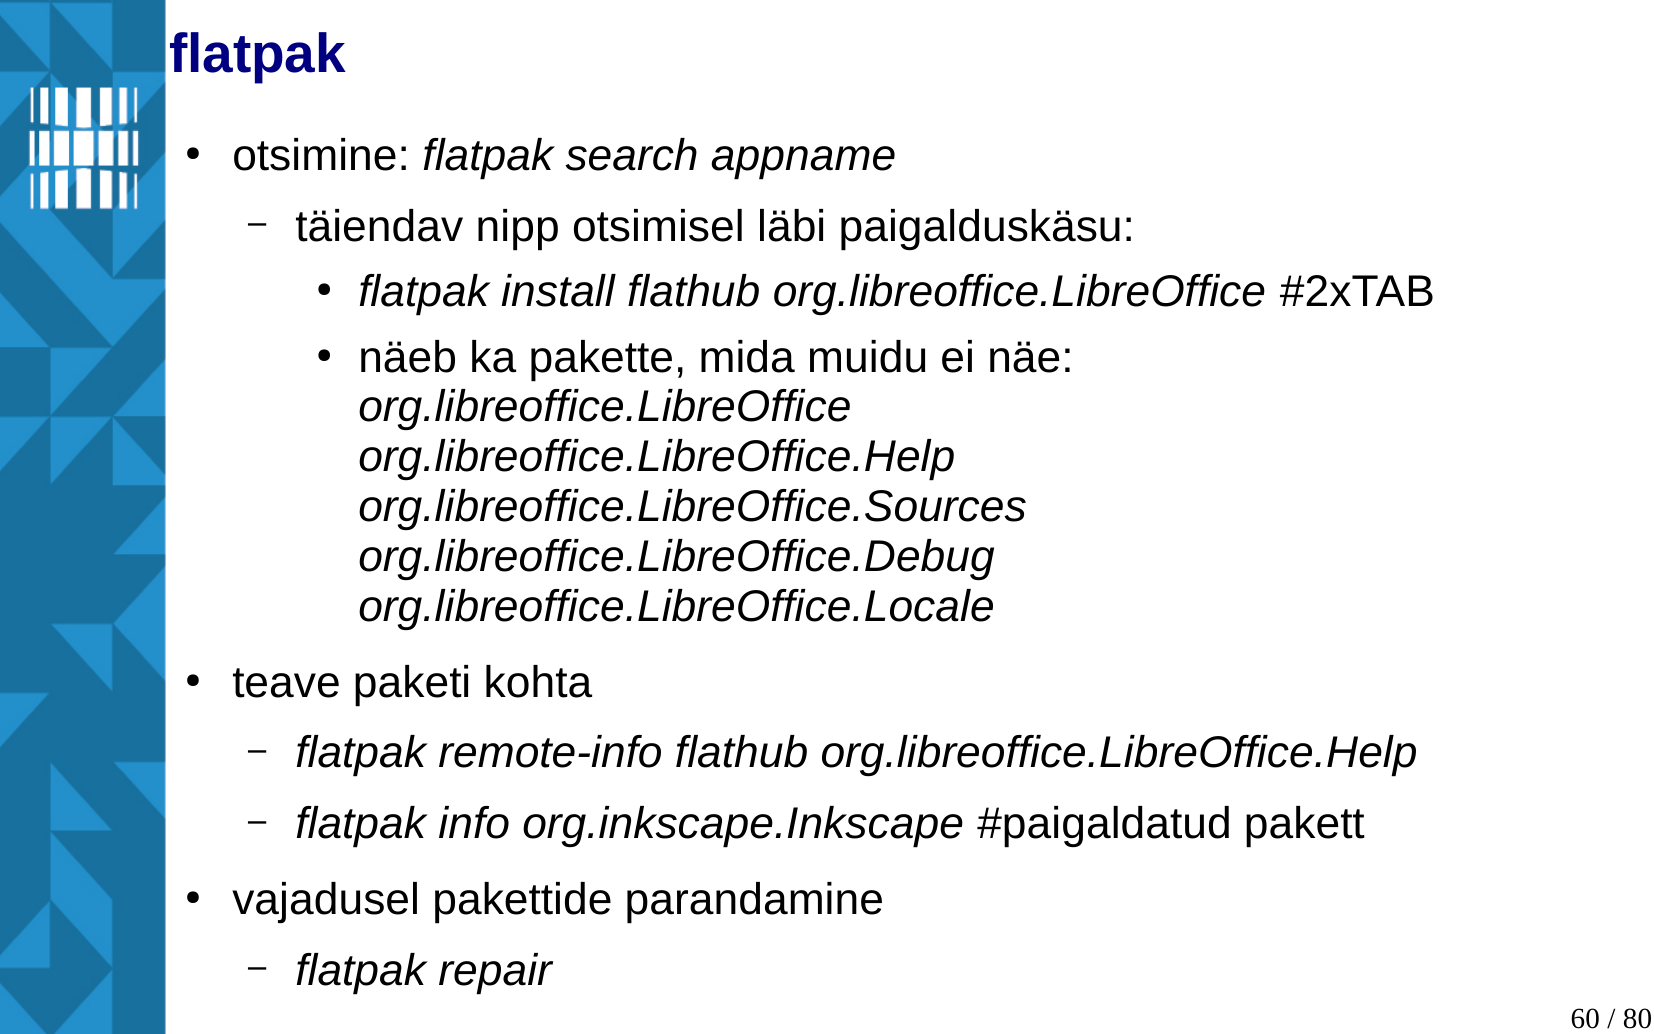

# flatpak
otsimine: flatpak search appname
täiendav nipp otsimisel läbi paigalduskäsu:
flatpak install flathub org.libreoffice.LibreOffice #2xTAB
näeb ka pakette, mida muidu ei näe:
org.libreoffice.LibreOffice
org.libreoffice.LibreOffice.Help
org.libreoffice.LibreOffice.Sources
org.libreoffice.LibreOffice.Debug
org.libreoffice.LibreOffice.Locale
teave paketi kohta
flatpak remote-info flathub org.libreoffice.LibreOffice.Help
flatpak info org.inkscape.Inkscape #paigaldatud pakett
vajadusel pakettide parandamine
flatpak repair
60